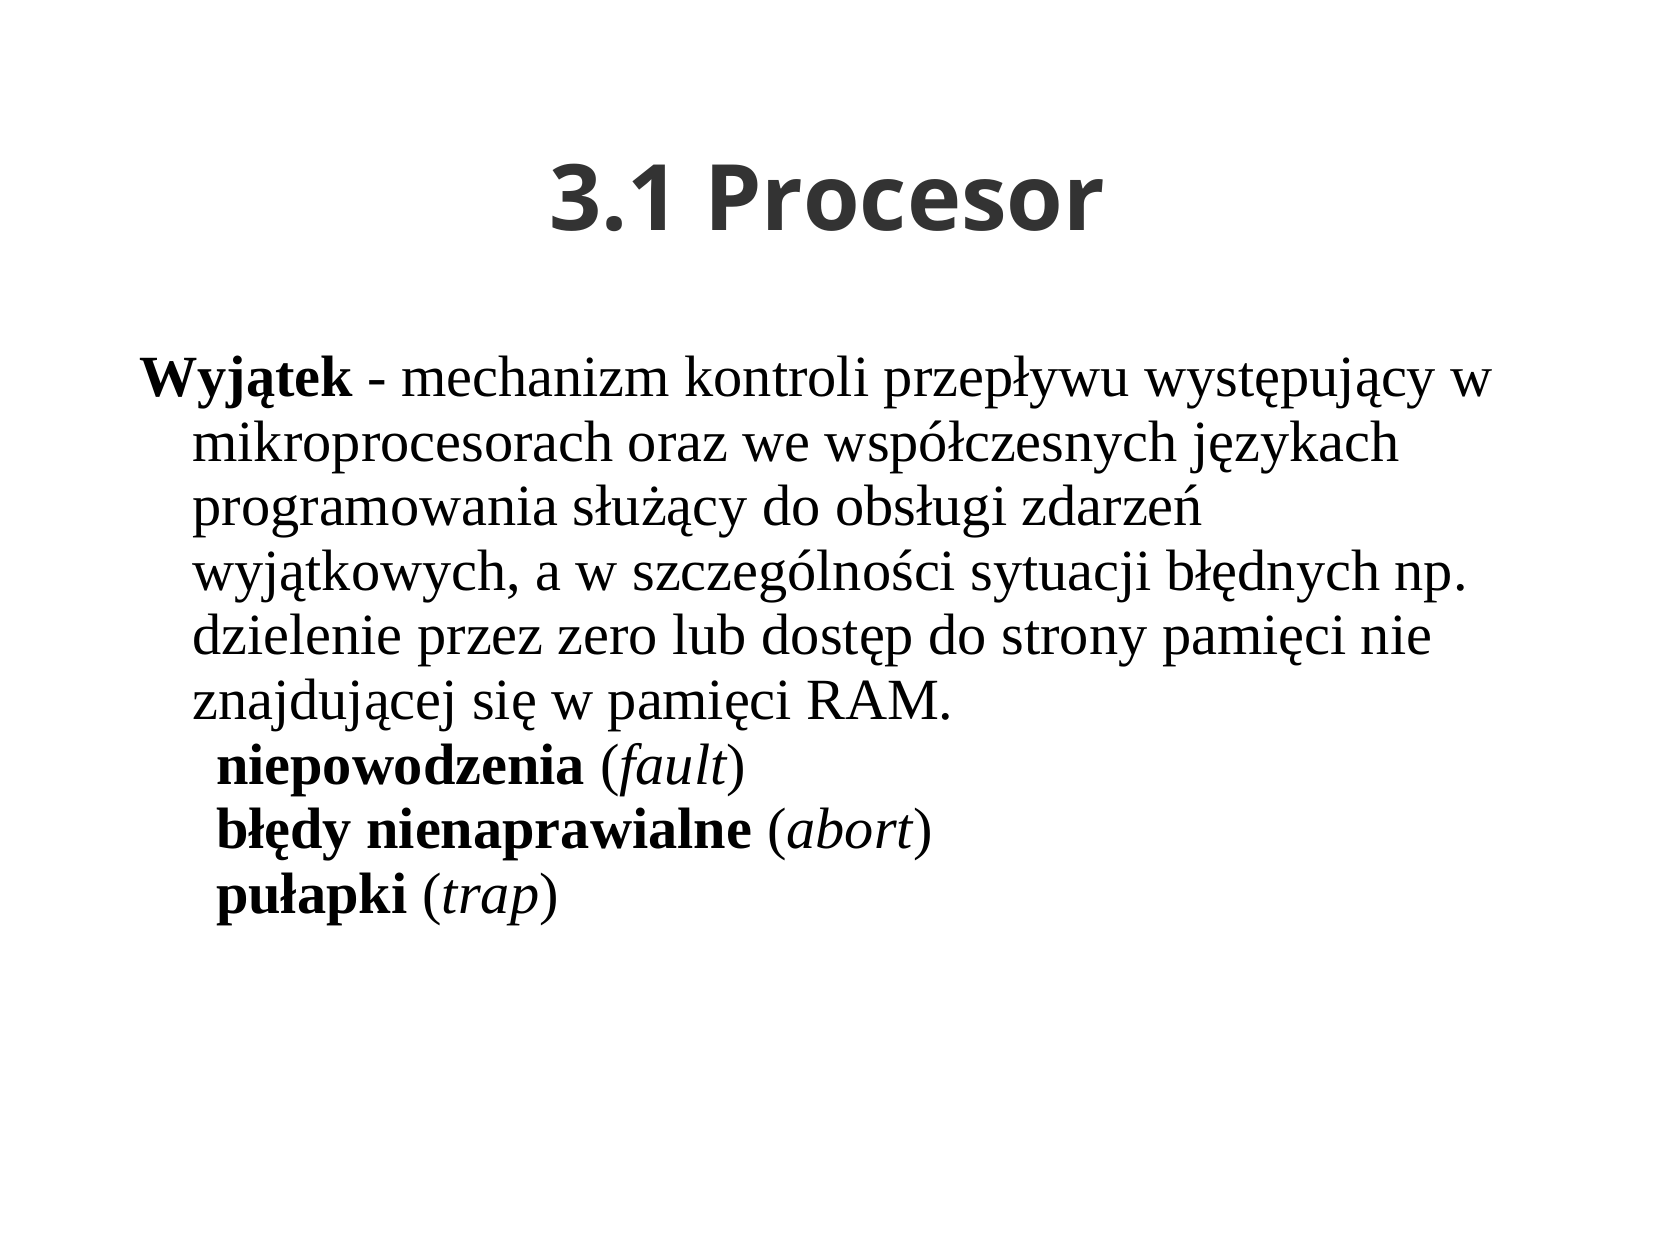

# 3.1 Procesor
Wyjątek - mechanizm kontroli przepływu występujący w mikroprocesorach oraz we współczesnych językach programowania służący do obsługi zdarzeń wyjątkowych, a w szczególności sytuacji błędnych np. dzielenie przez zero lub dostęp do strony pamięci nie znajdującej się w pamięci RAM.
niepowodzenia (fault)
błędy nienaprawialne (abort)
pułapki (trap)